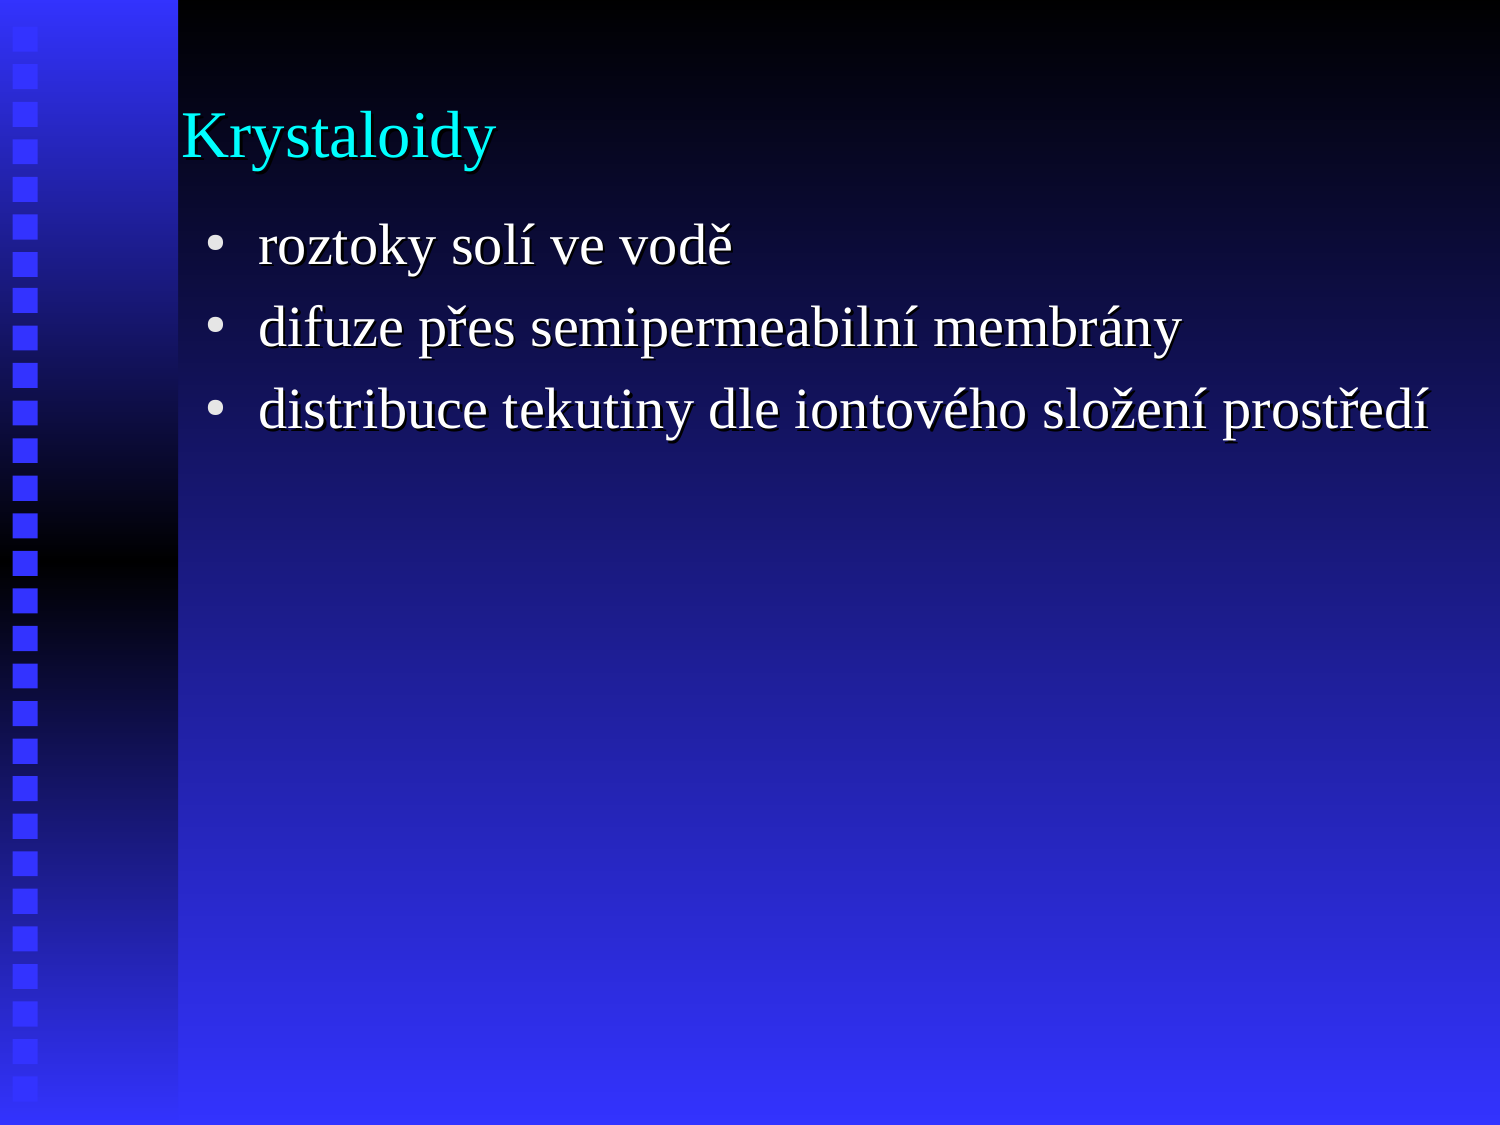

Krystaloidy
# roztoky solí ve vodě
difuze přes semipermeabilní membrány
distribuce tekutiny dle iontového složení prostředí